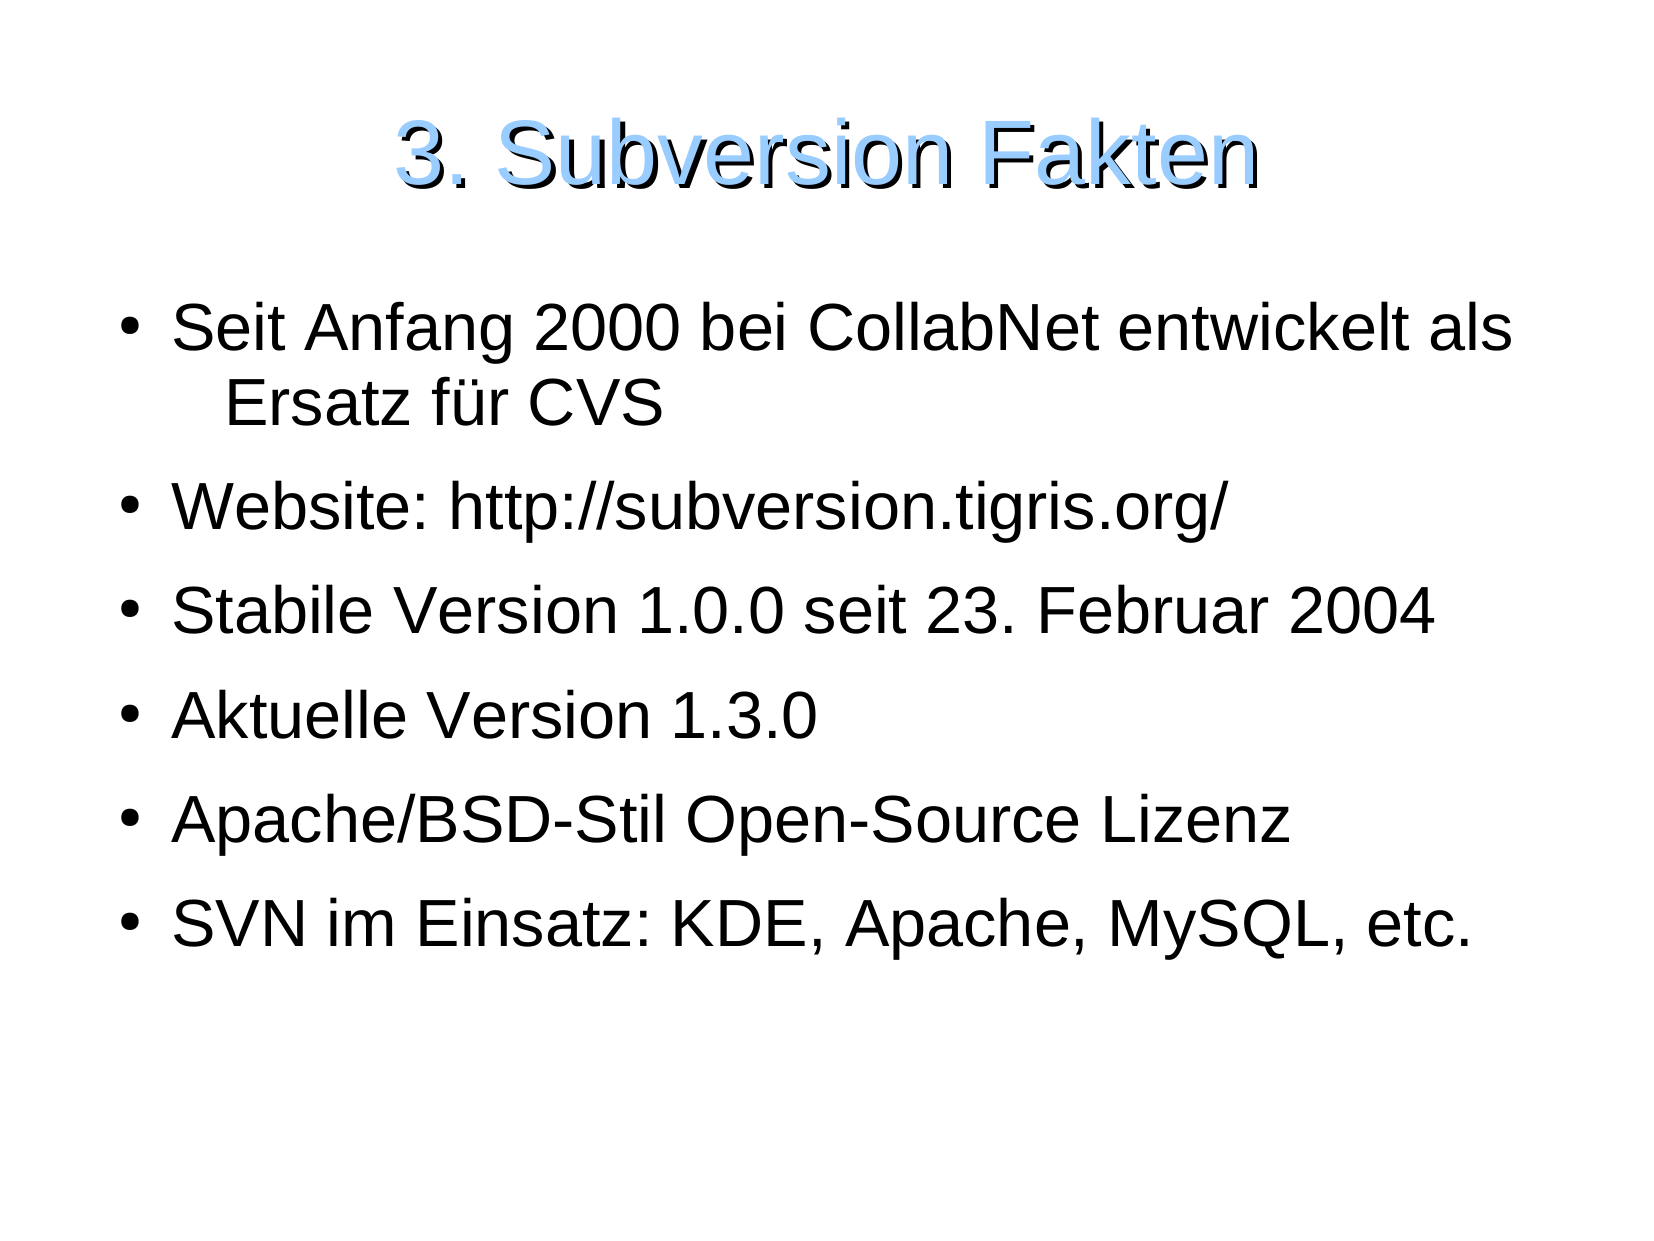

# 3. Subversion Fakten
Seit Anfang 2000 bei CollabNet entwickelt als Ersatz für CVS
Website: http://subversion.tigris.org/
Stabile Version 1.0.0 seit 23. Februar 2004
Aktuelle Version 1.3.0
Apache/BSD-Stil Open-Source Lizenz
SVN im Einsatz: KDE, Apache, MySQL, etc.